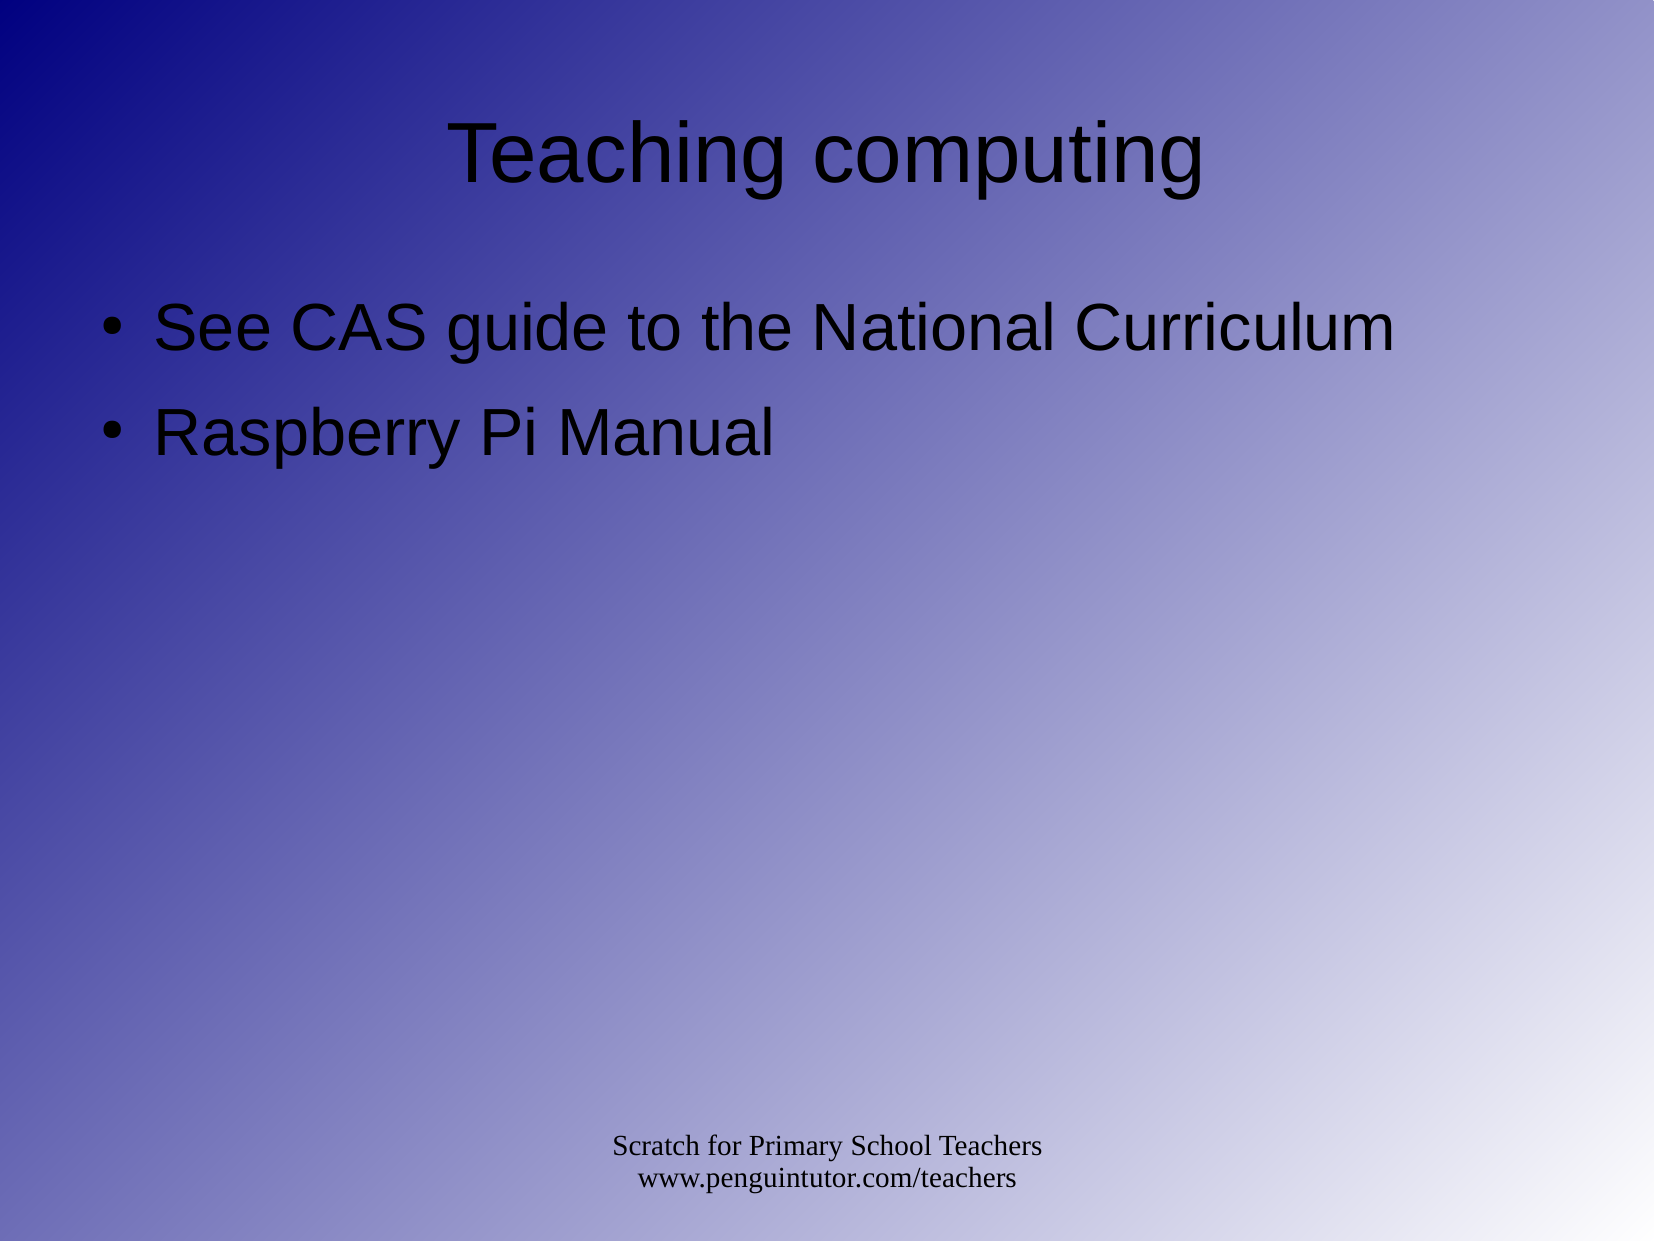

# Teaching computing
See CAS guide to the National Curriculum
Raspberry Pi Manual